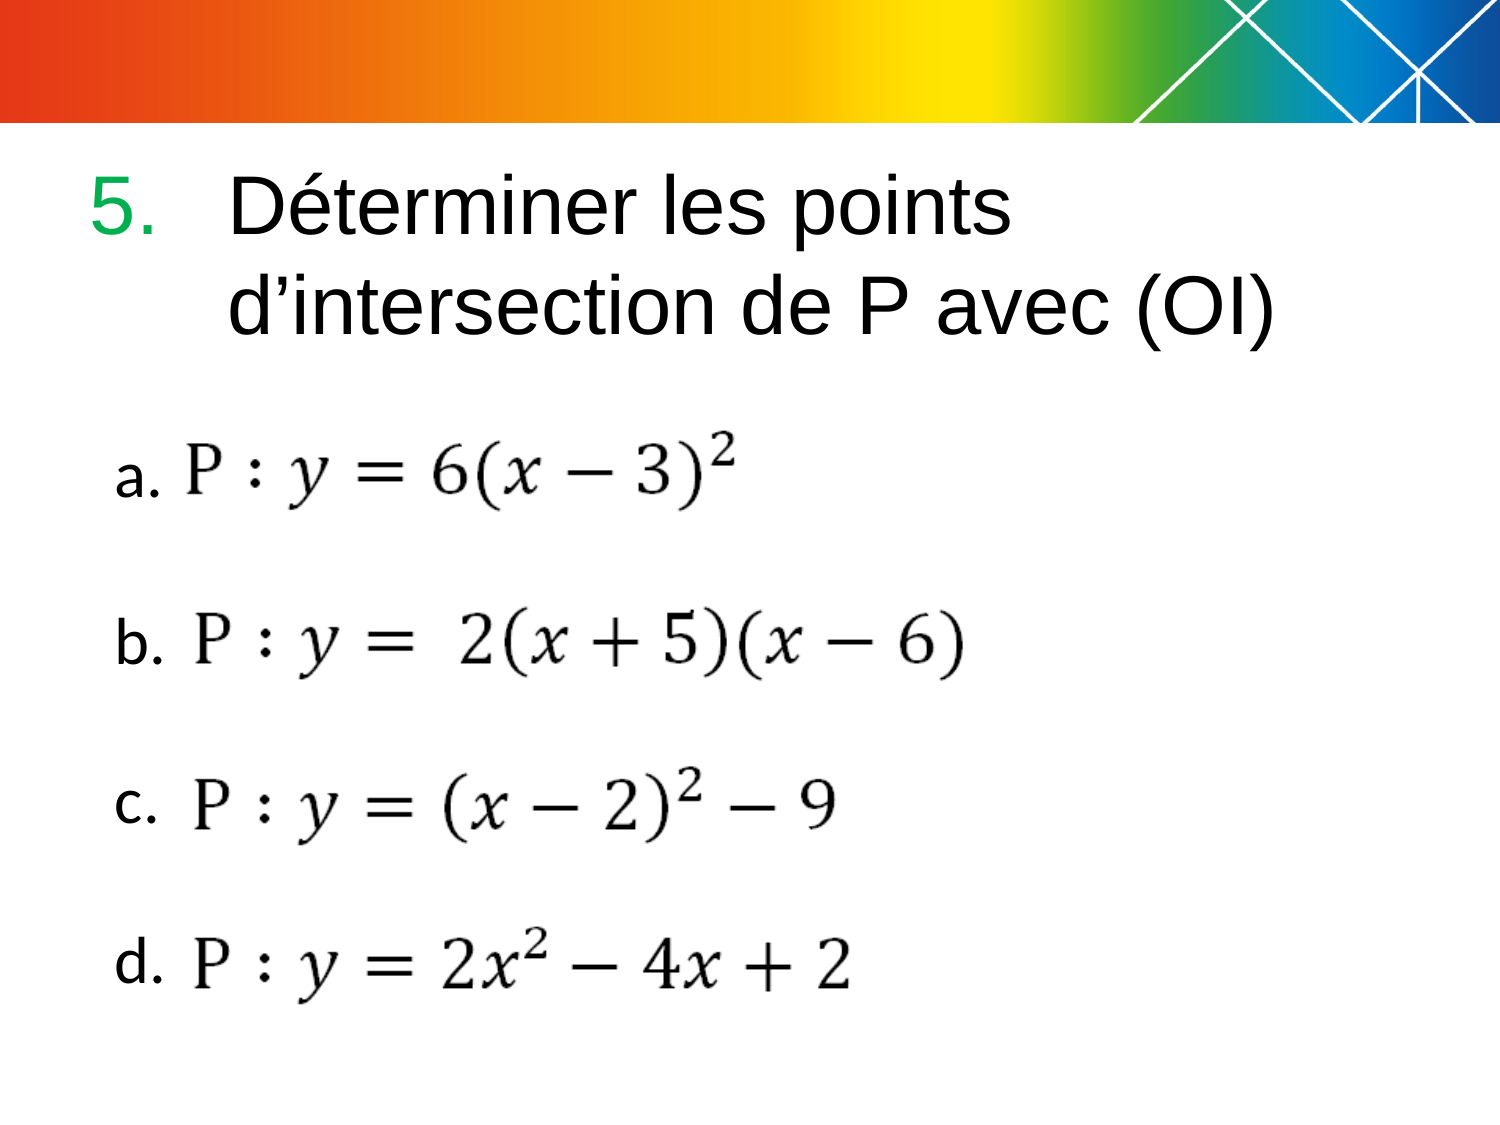

Déterminer les points d’intersection de P avec (OI)
a.
b.
c.
d.